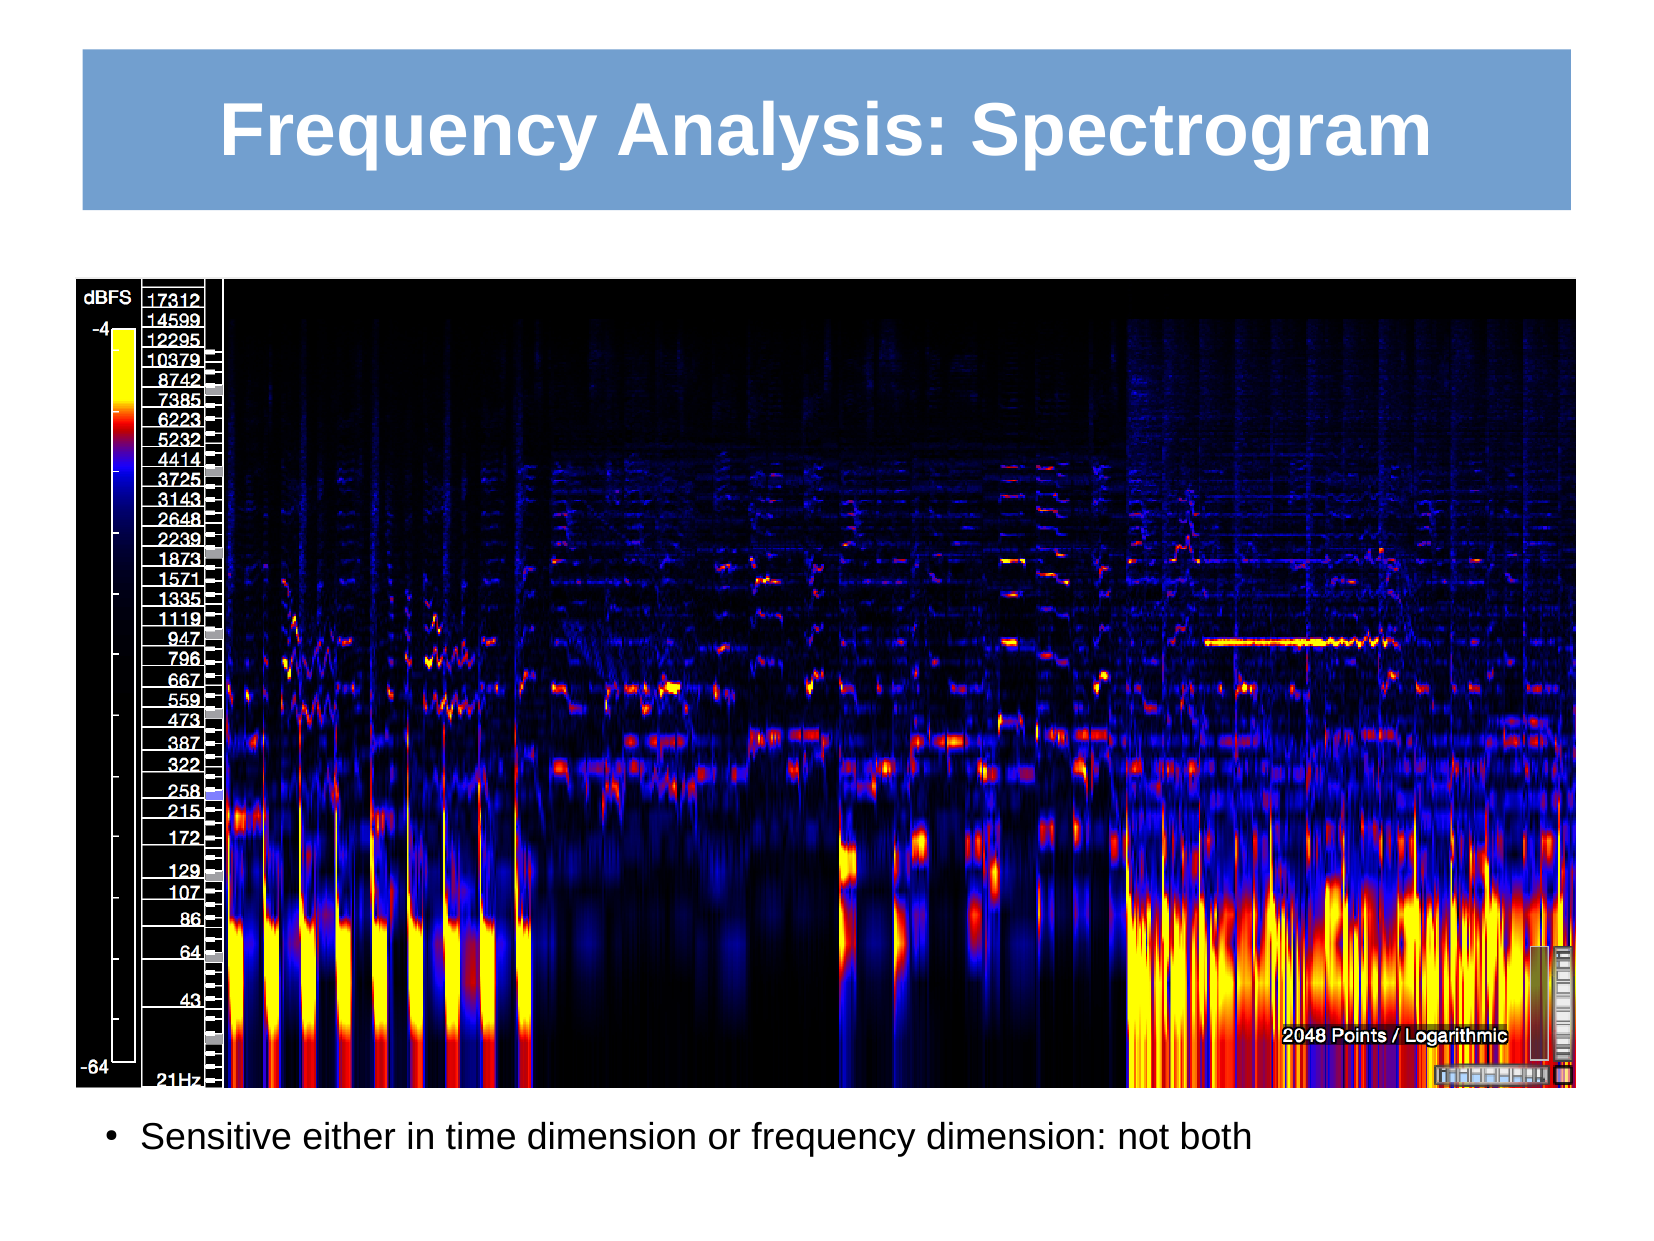

# Frequency Analysis: Spectrogram
Sensitive either in time dimension or frequency dimension: not both